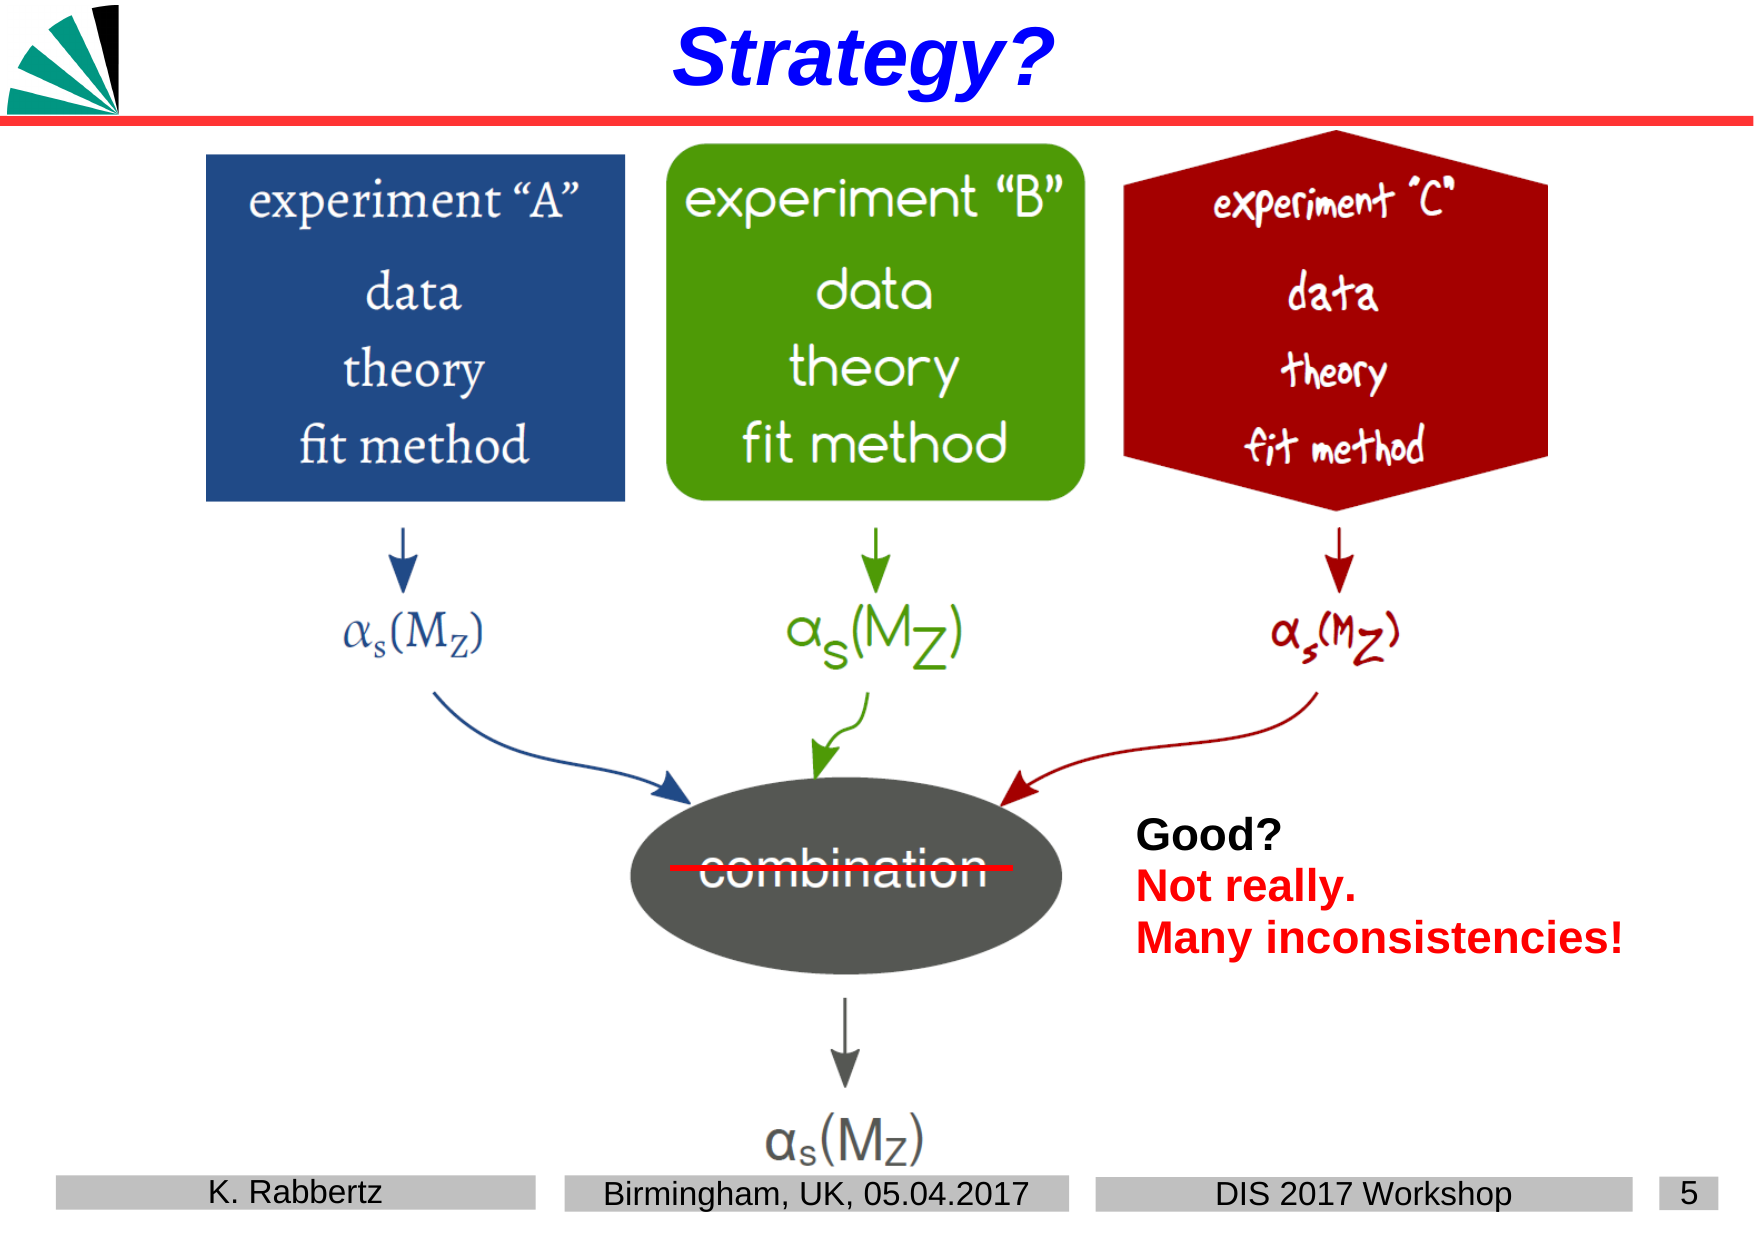

# Strategy?
Good?
Not really.
Many inconsistencies!